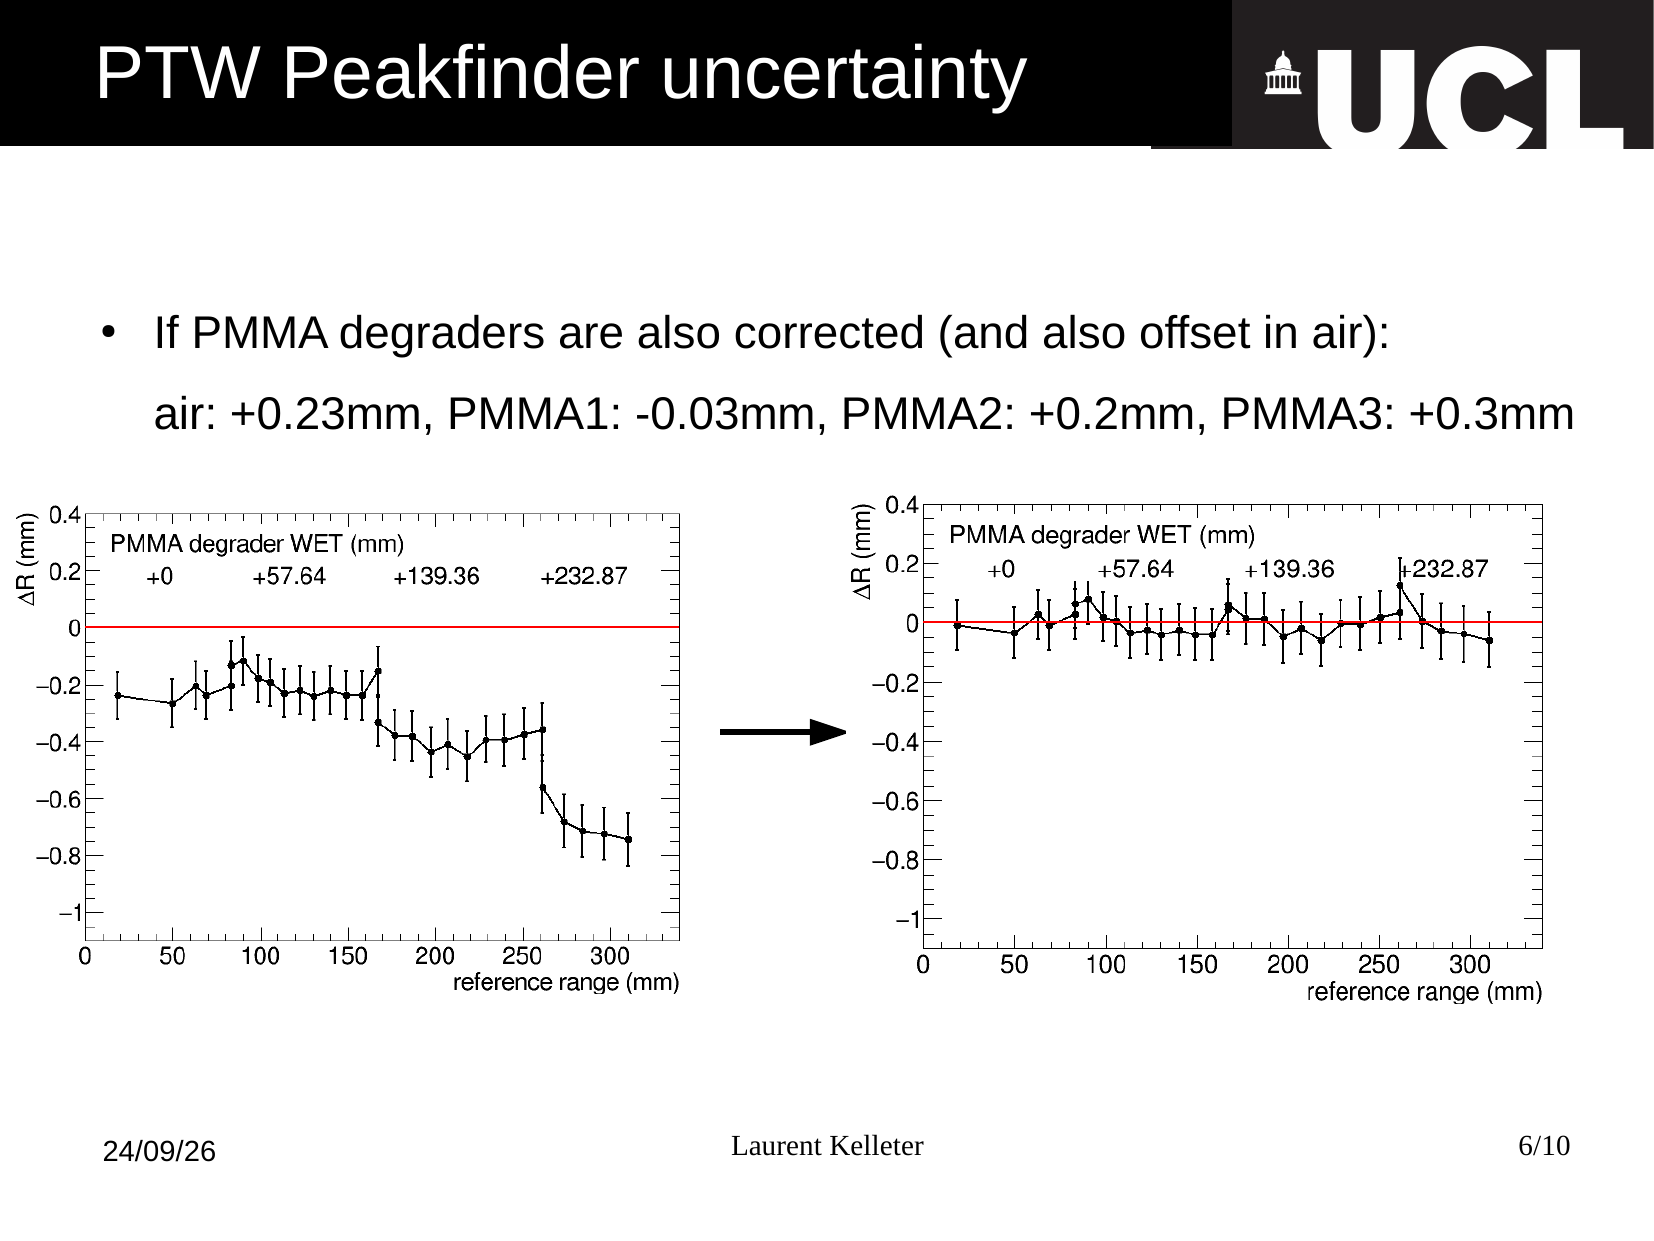

# PTW Peakfinder uncertainty
If PMMA degraders are also corrected (and also offset in air):
air: +0.23mm, PMMA1: -0.03mm, PMMA2: +0.2mm, PMMA3: +0.3mm
6